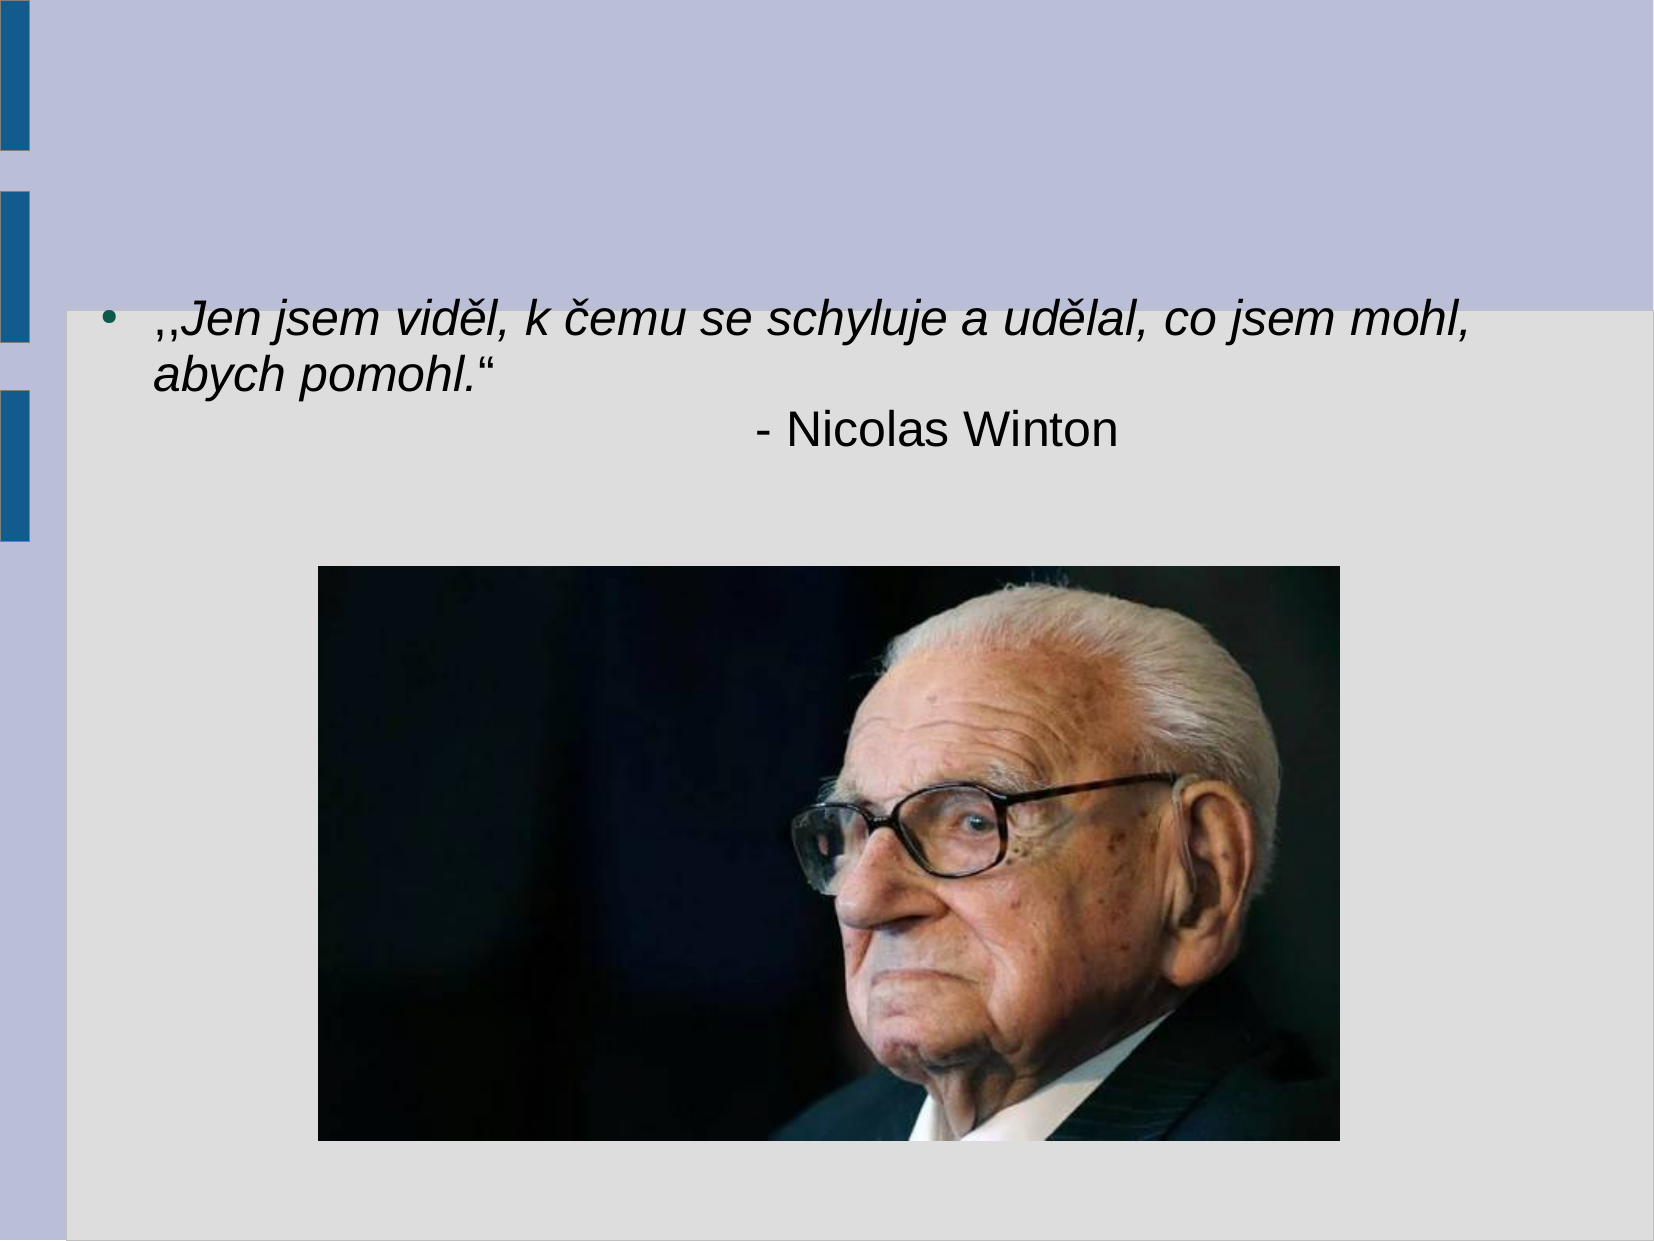

#
,,Jen jsem viděl, k čemu se schyluje a udělal, co jsem mohl, abych pomohl.“
 - Nicolas Winton